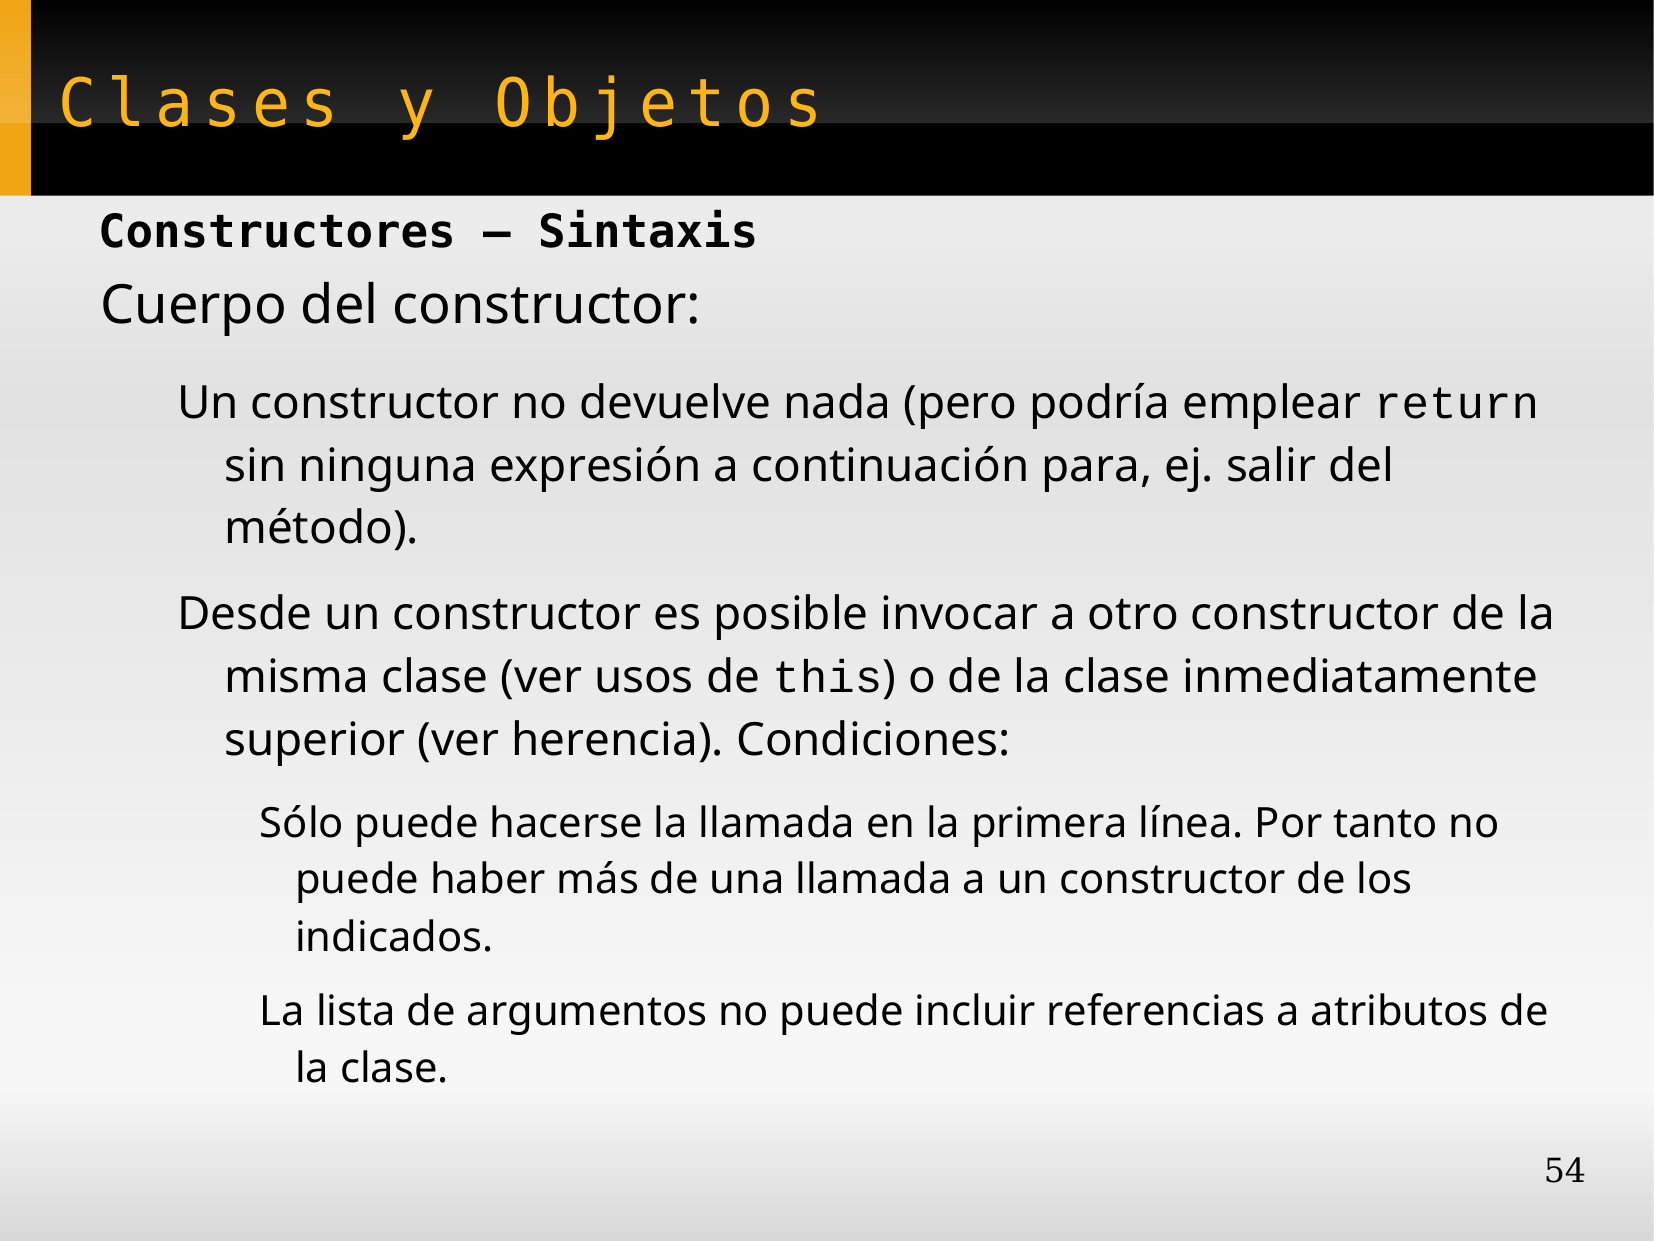

# Clases y Objetos
Constructores – Sintaxis
Cuerpo del constructor:
Un constructor no devuelve nada (pero podría emplear return sin ninguna expresión a continuación para, ej. salir del método).
Desde un constructor es posible invocar a otro constructor de la misma clase (ver usos de this) o de la clase inmediatamente superior (ver herencia). Condiciones:
Sólo puede hacerse la llamada en la primera línea. Por tanto no puede haber más de una llamada a un constructor de los indicados.
La lista de argumentos no puede incluir referencias a atributos de la clase.
54